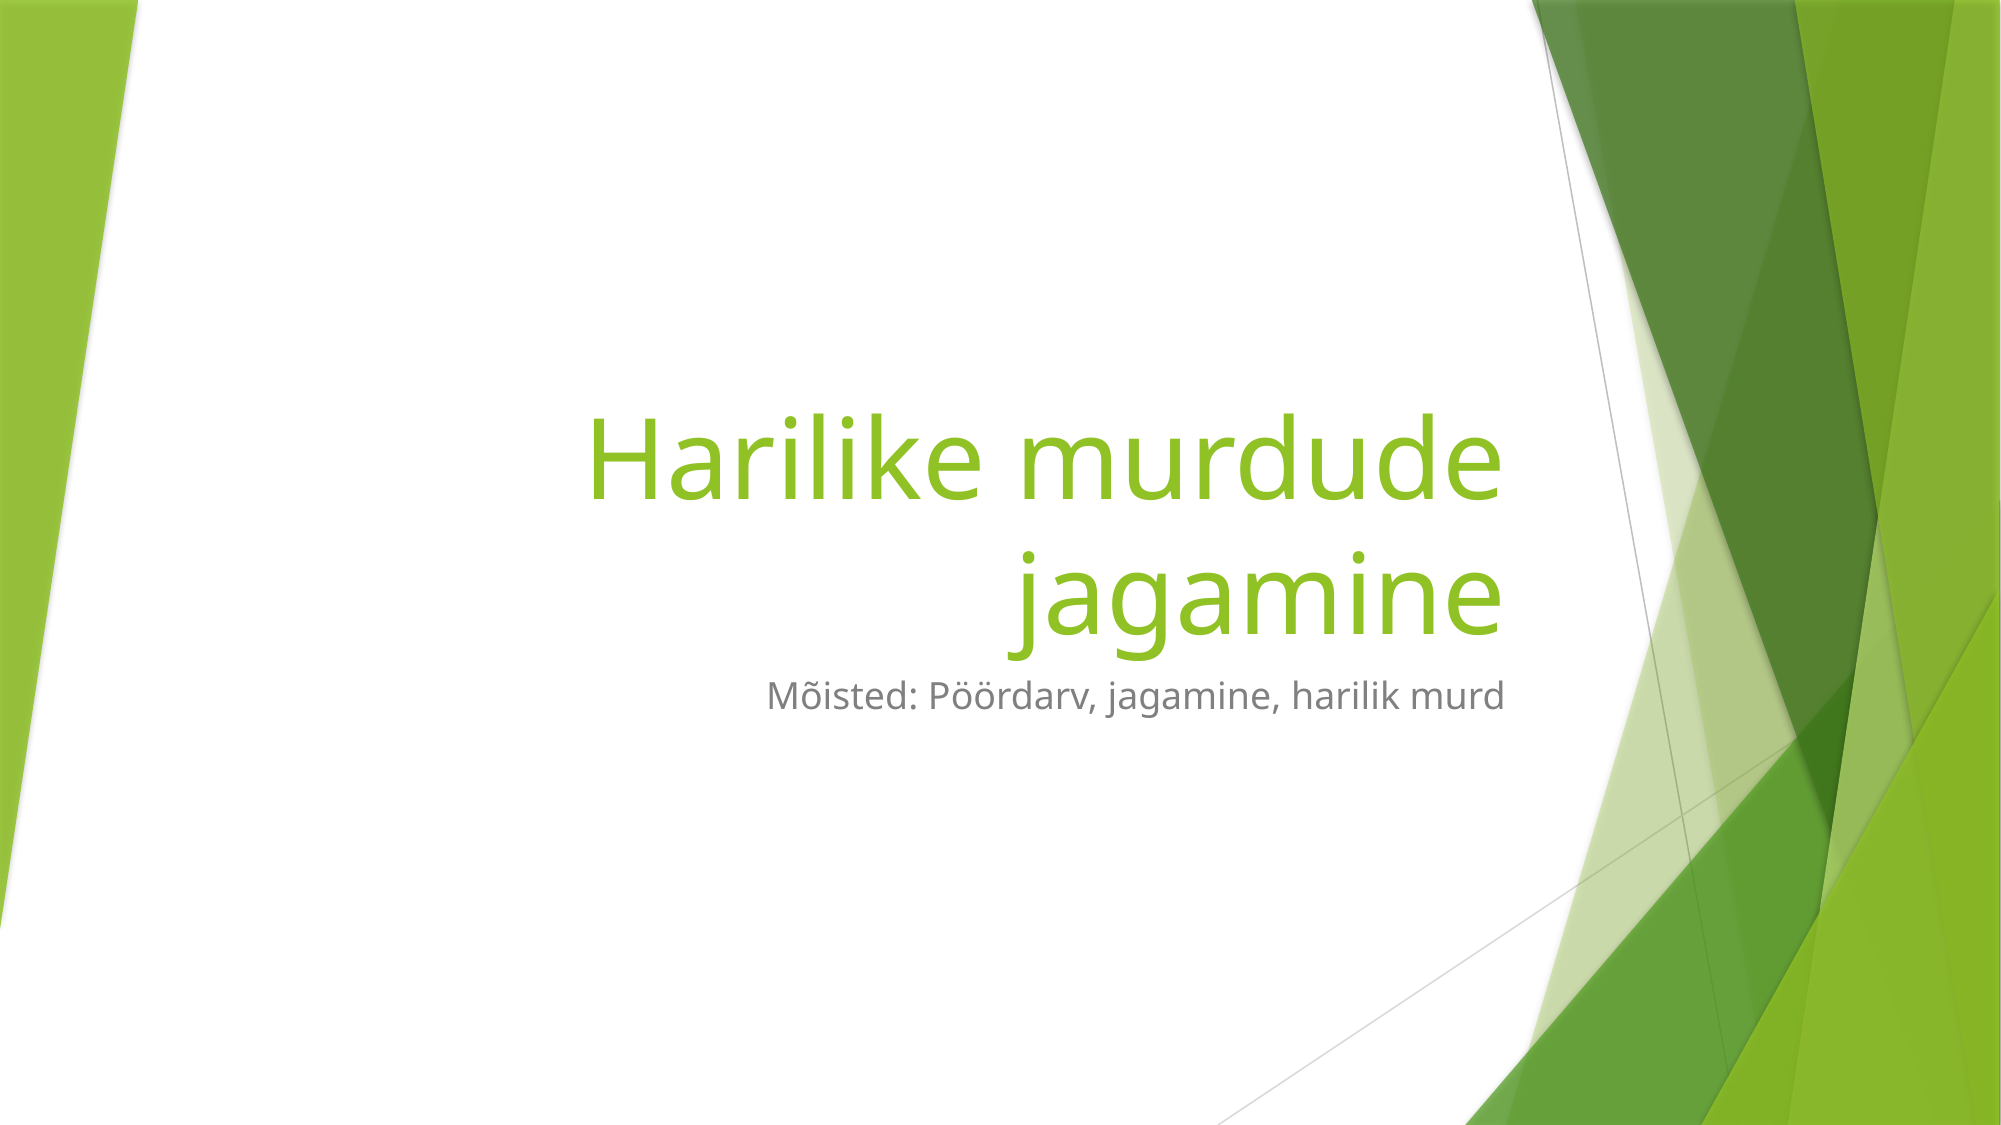

# Harilike murdude jagamine
Mõisted: Pöördarv, jagamine, harilik murd